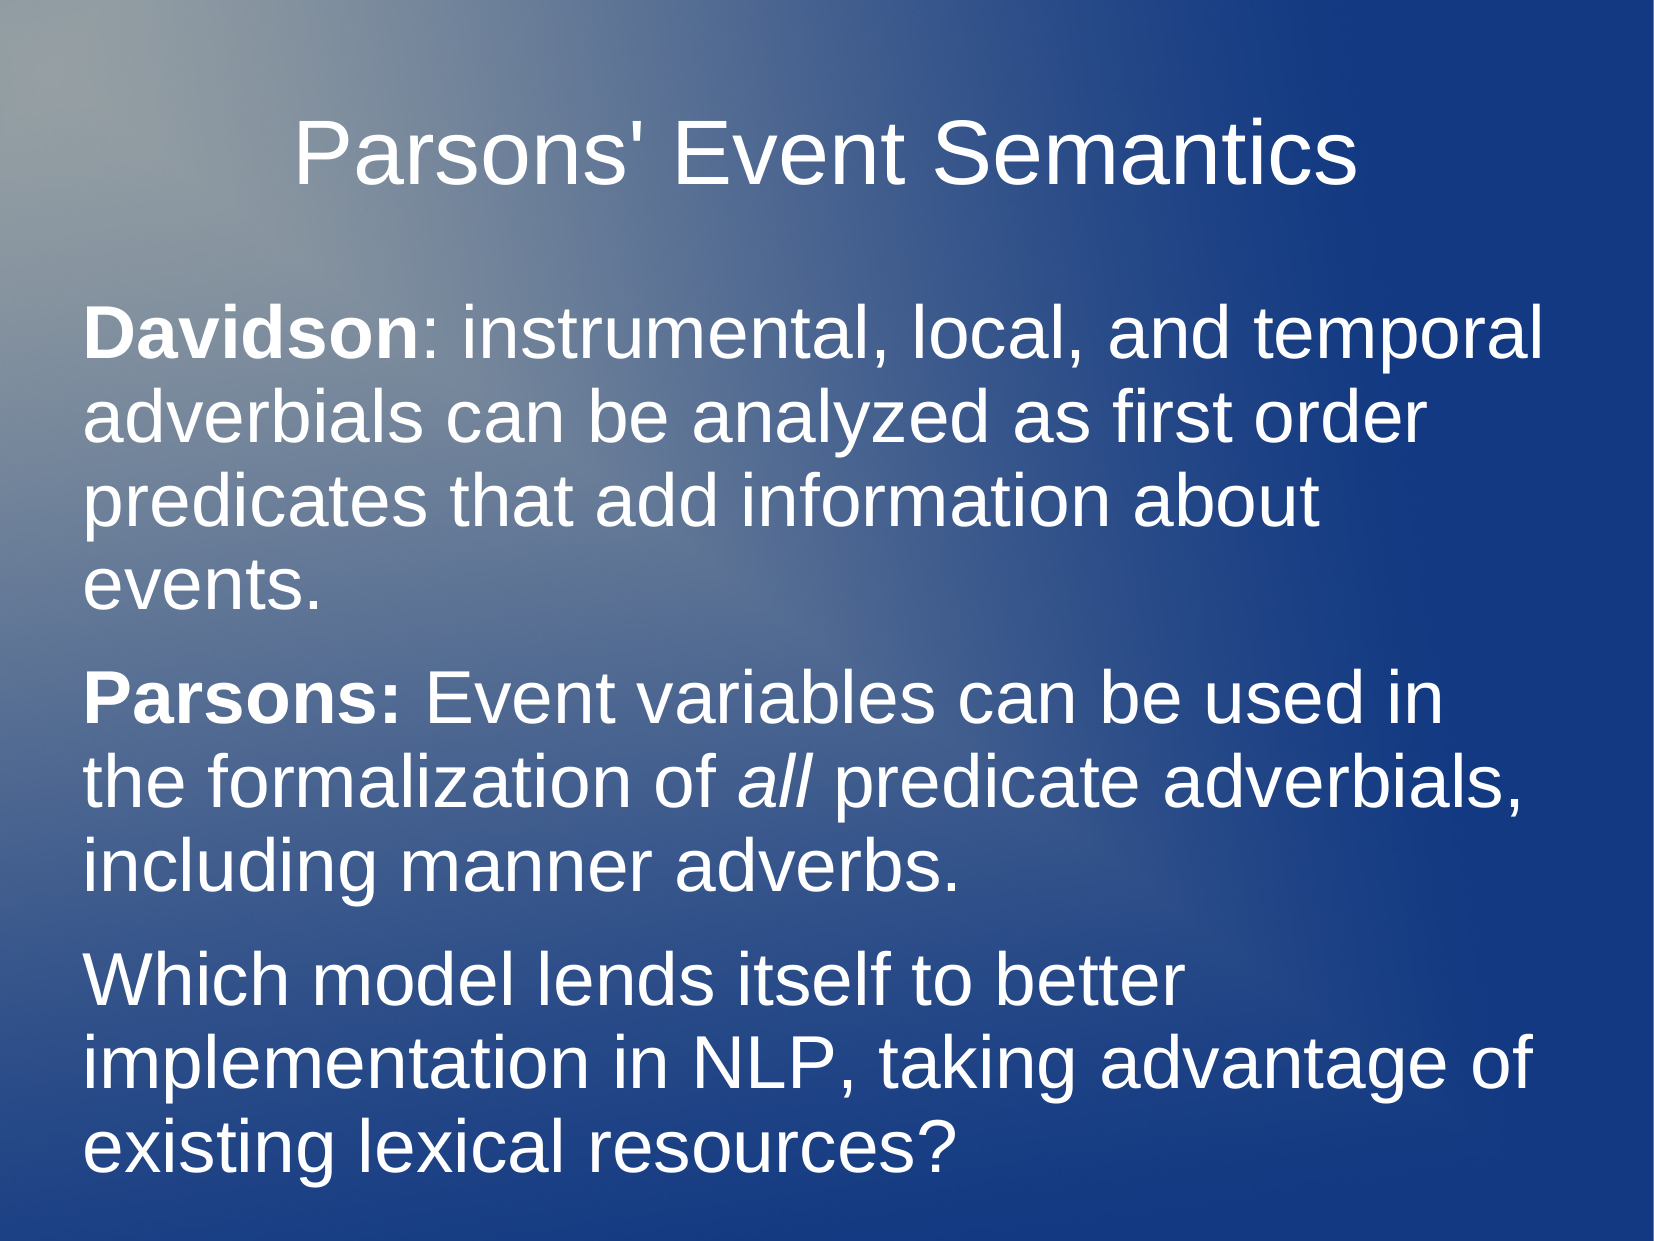

# Parsons' Event Semantics
Davidson: instrumental, local, and temporal adverbials can be analyzed as first order predicates that add information about events.
Parsons: Event variables can be used in the formalization of all predicate adverbials, including manner adverbs.
Which model lends itself to better implementation in NLP, taking advantage of existing lexical resources?